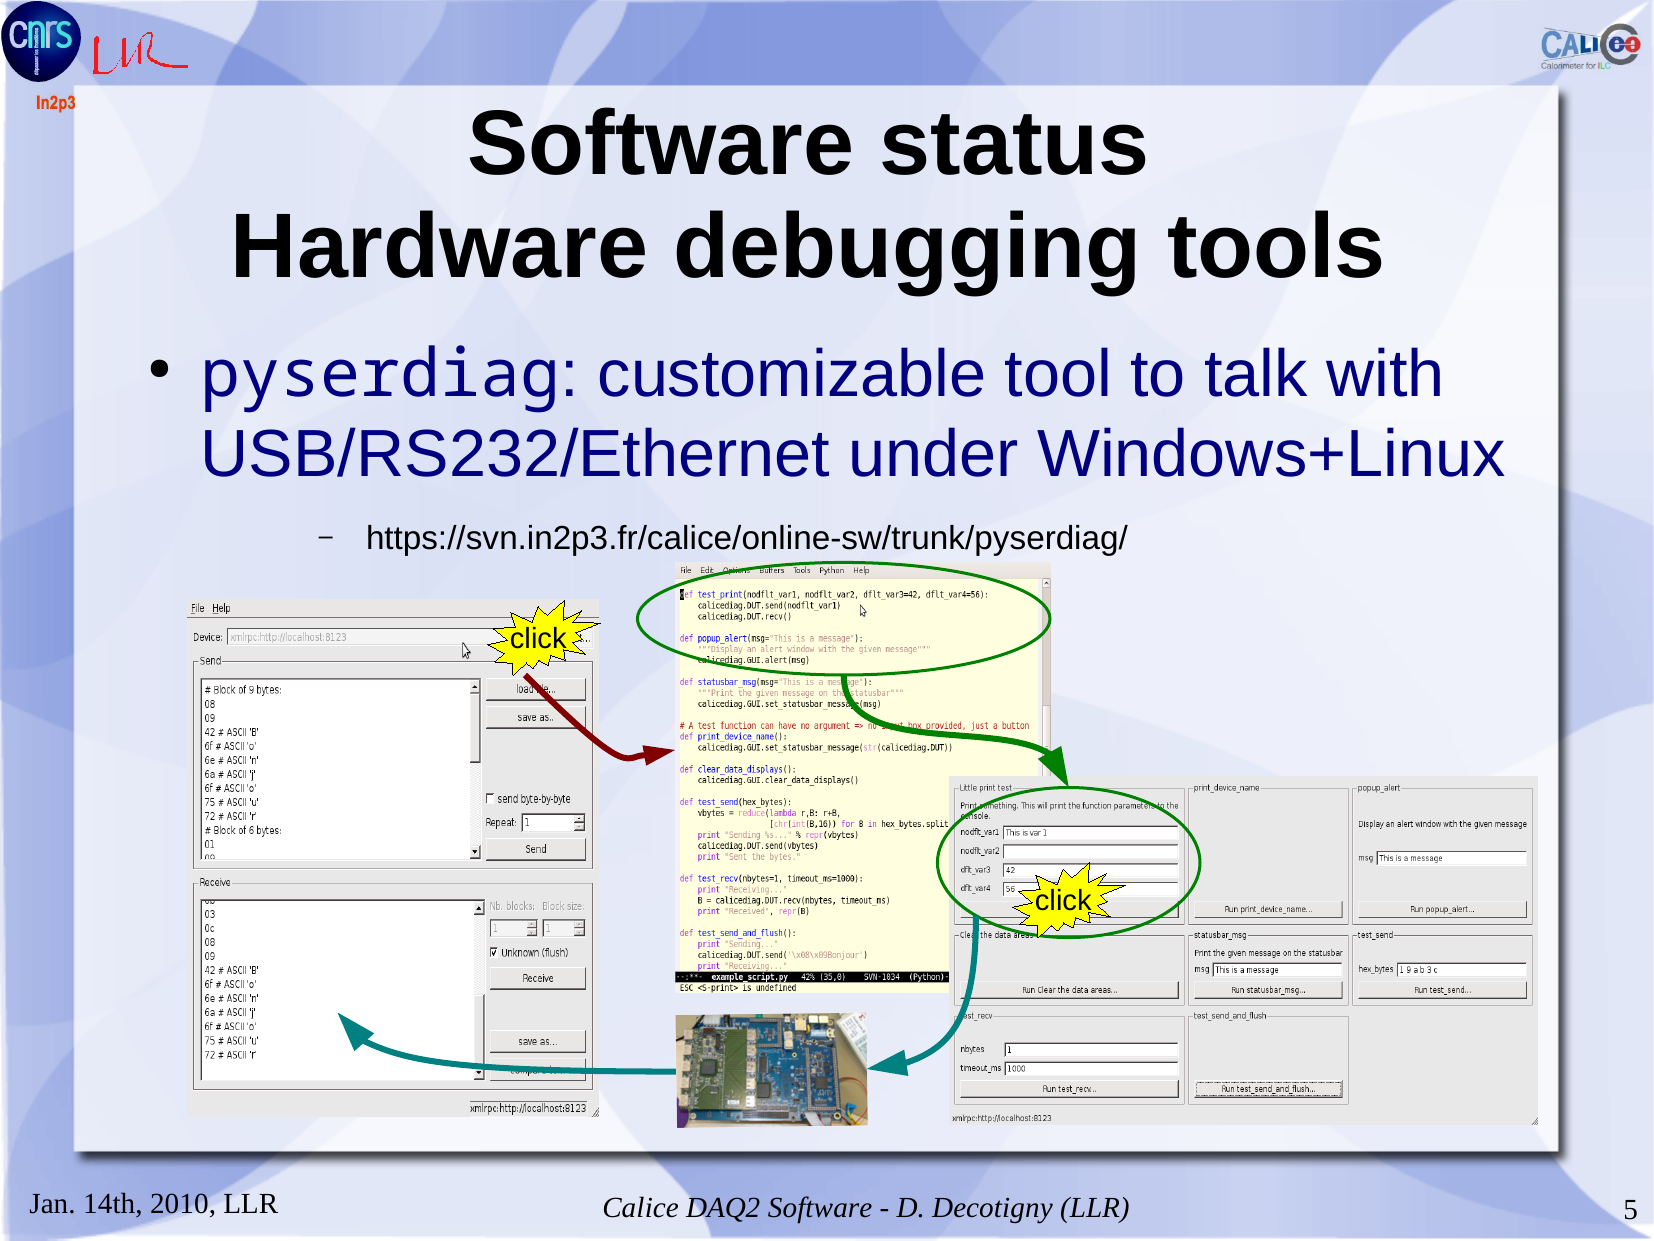

# Software status Hardware debugging tools
pyserdiag: customizable tool to talk with USB/RS232/Ethernet under Windows+Linux
https://svn.in2p3.fr/calice/online-sw/trunk/pyserdiag/
click
click
Jan. 14th, 2010, LLR
Calice DAQ2 Software - D. Decotigny (LLR)
5